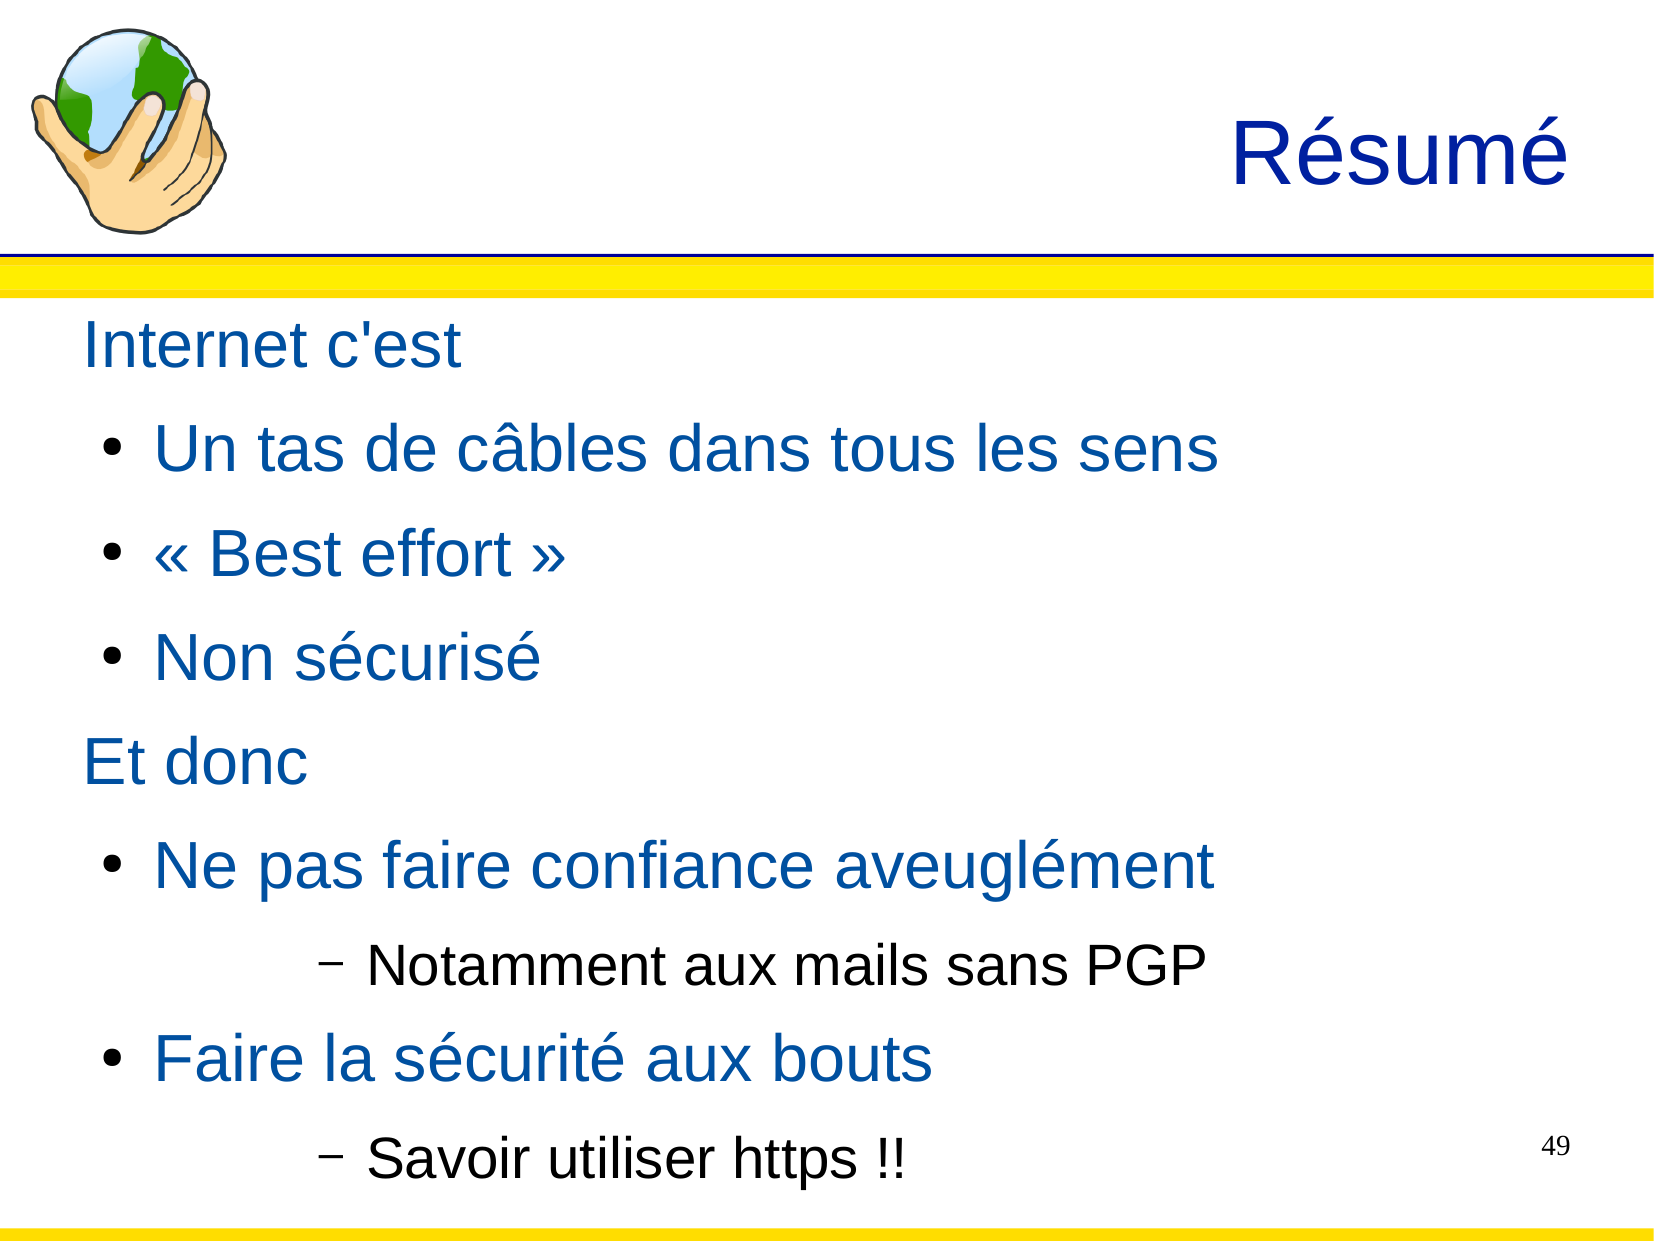

# Résumé
Internet c'est
Un tas de câbles dans tous les sens
« Best effort »
Non sécurisé
Et donc
Ne pas faire confiance aveuglément
Notamment aux mails sans PGP
Faire la sécurité aux bouts
Savoir utiliser https !!
49